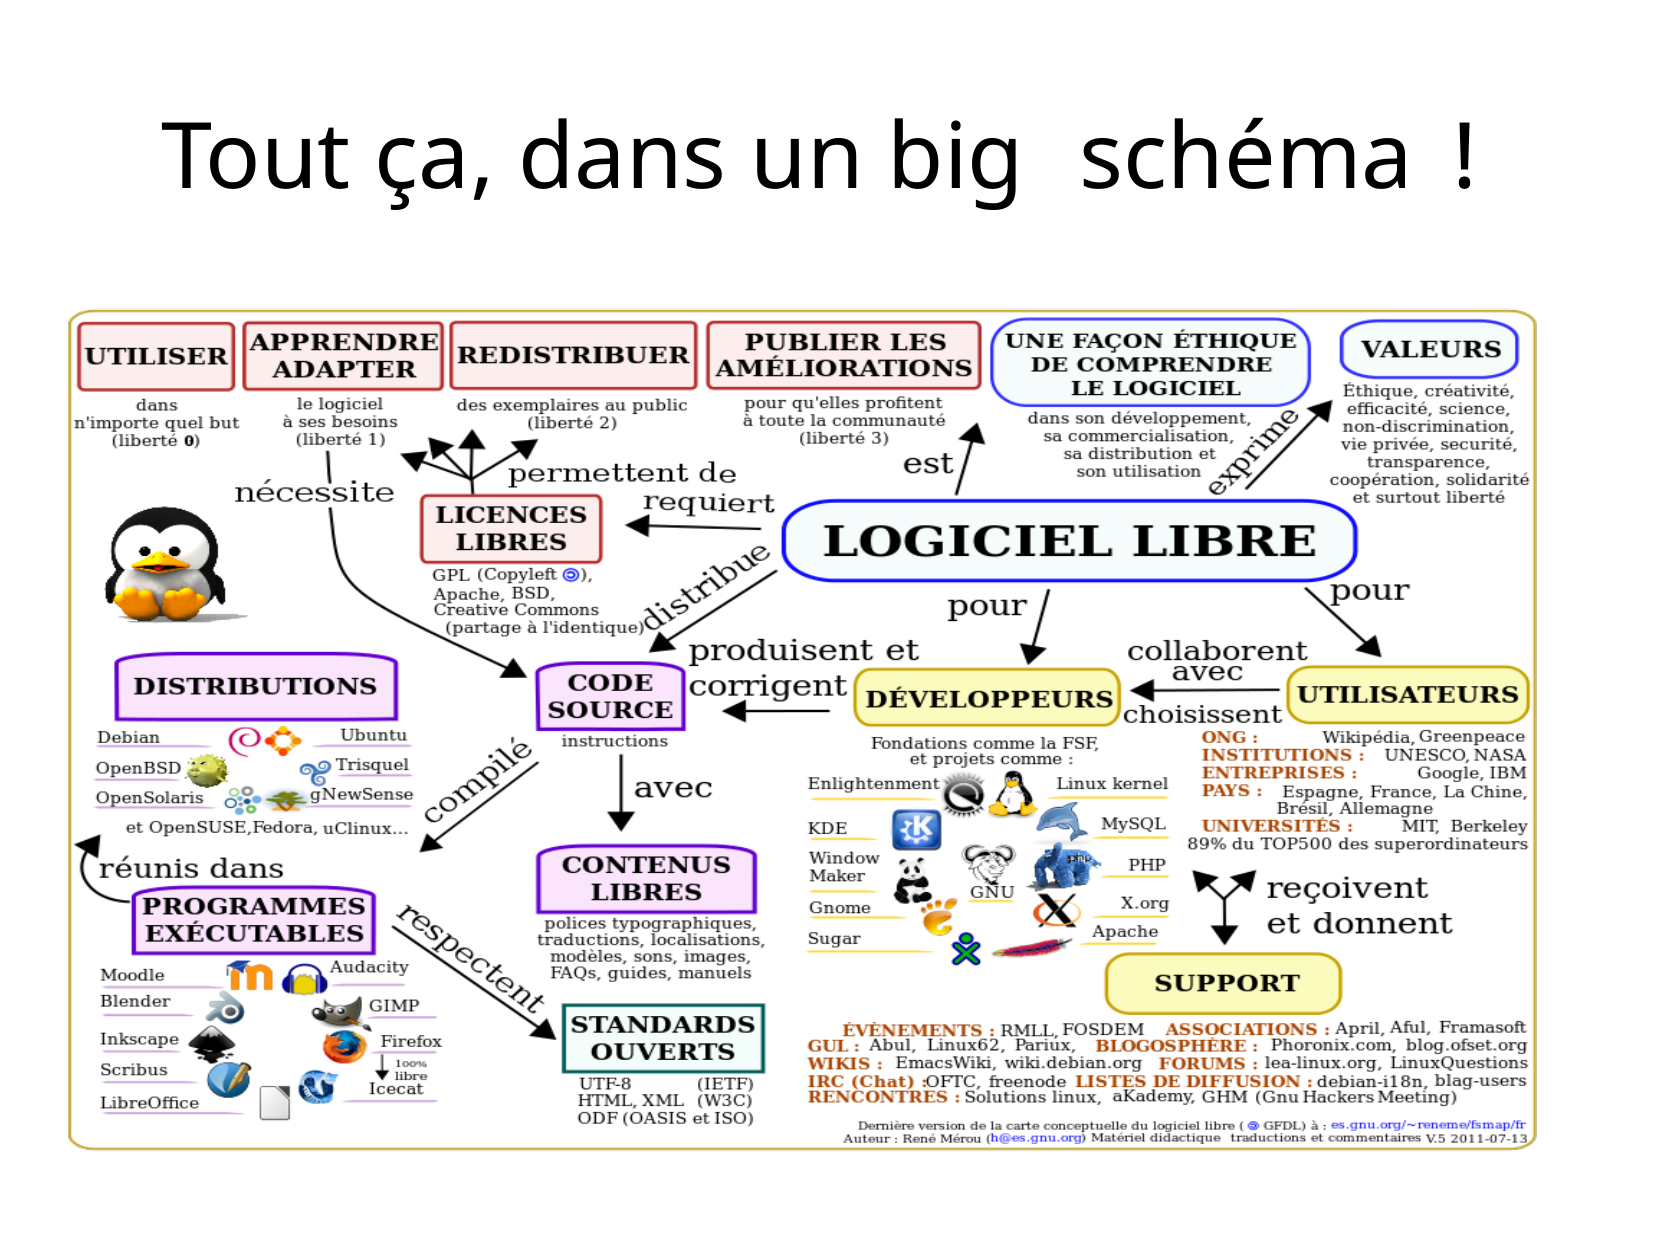

# Tout ça, dans un big schéma !